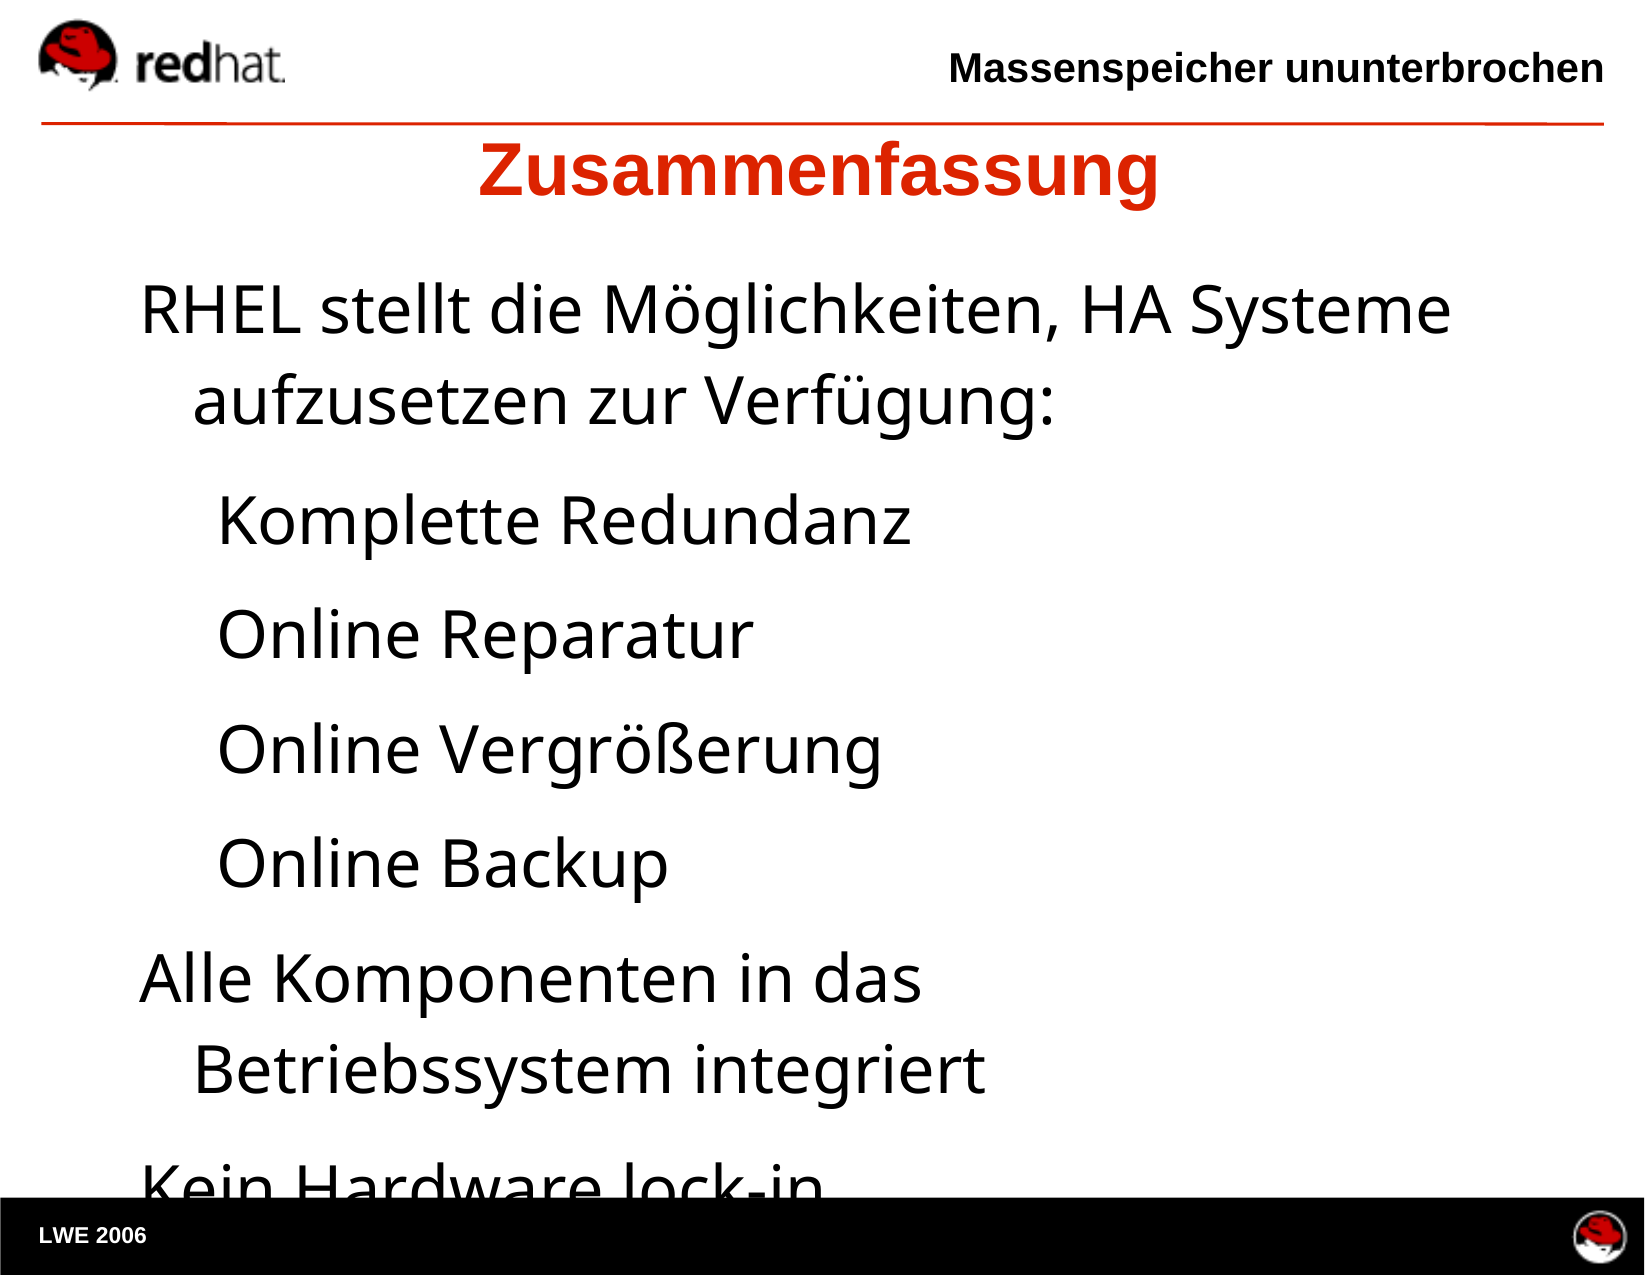

Massenspeicher ununterbrochen
Zusammenfassung
# RHEL stellt die Möglichkeiten, HA Systeme aufzusetzen zur Verfügung:
Komplette Redundanz
Online Reparatur
Online Vergrößerung
Online Backup
Alle Komponenten in das
Betriebssystem integriert
Kein Hardware lock-in
LWE 2006